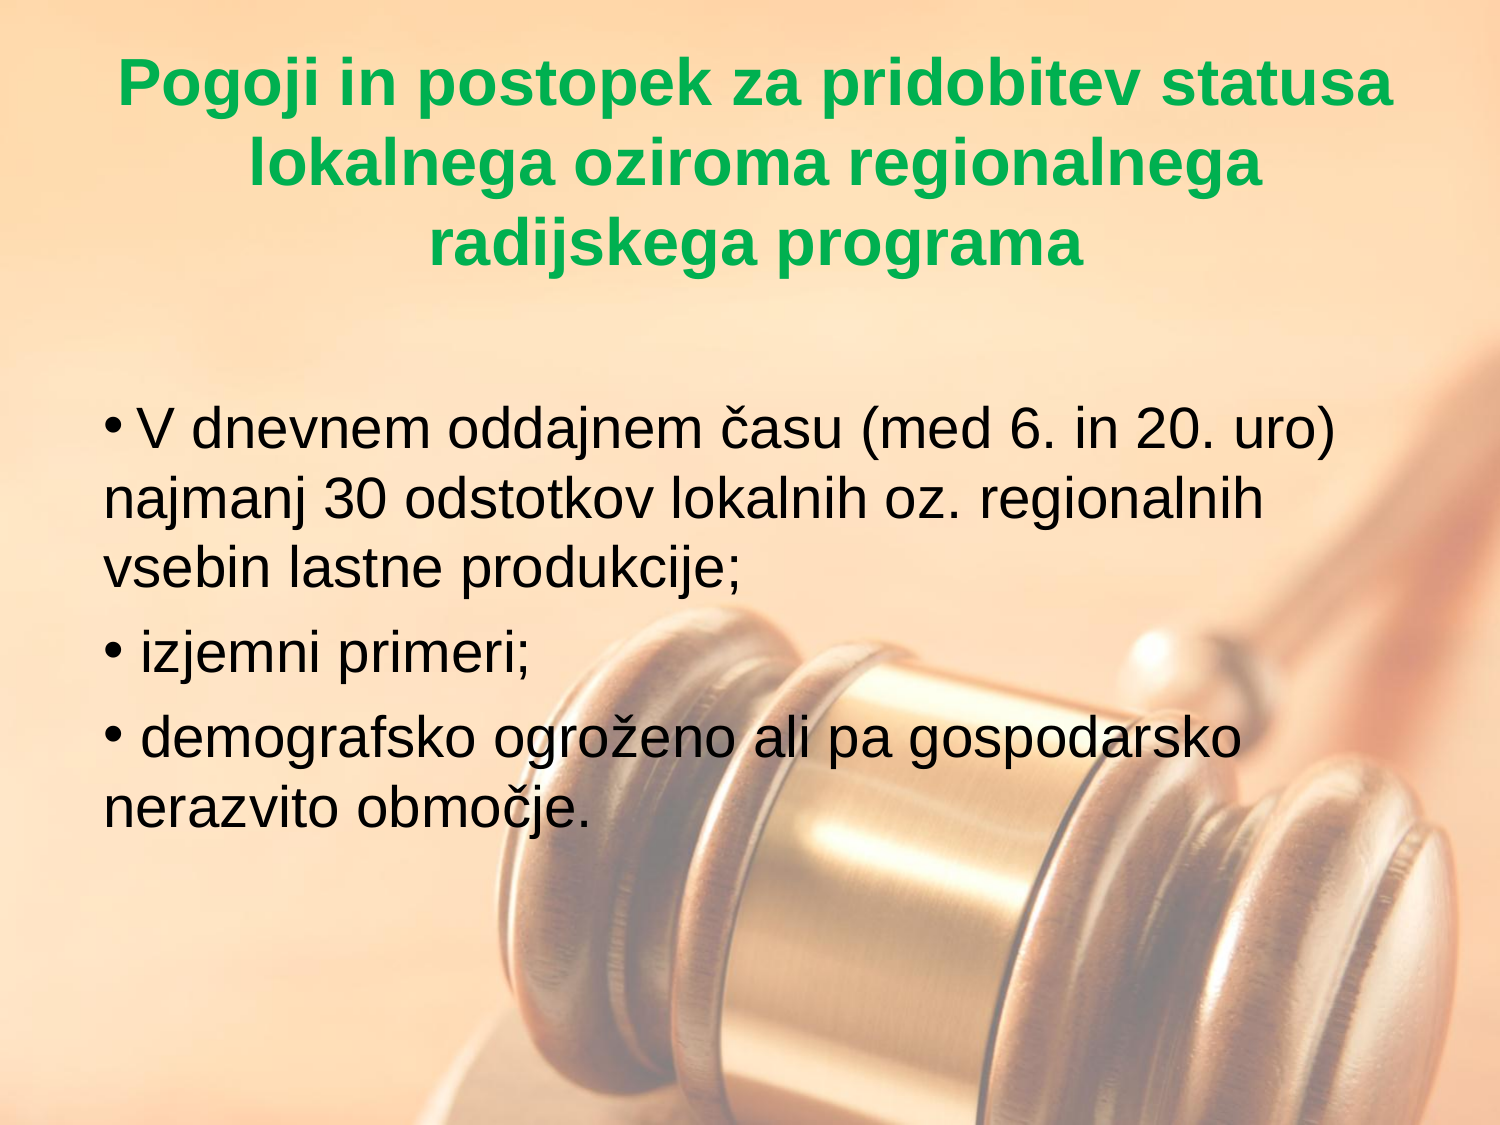

Pogoji in postopek za pridobitev statusa lokalnega oziroma regionalnega radijskega programa
 V dnevnem oddajnem času (med 6. in 20. uro) najmanj 30 odstotkov lokalnih oz. regionalnih vsebin lastne produkcije;
 izjemni primeri;
 demografsko ogroženo ali pa gospodarsko nerazvito območje.